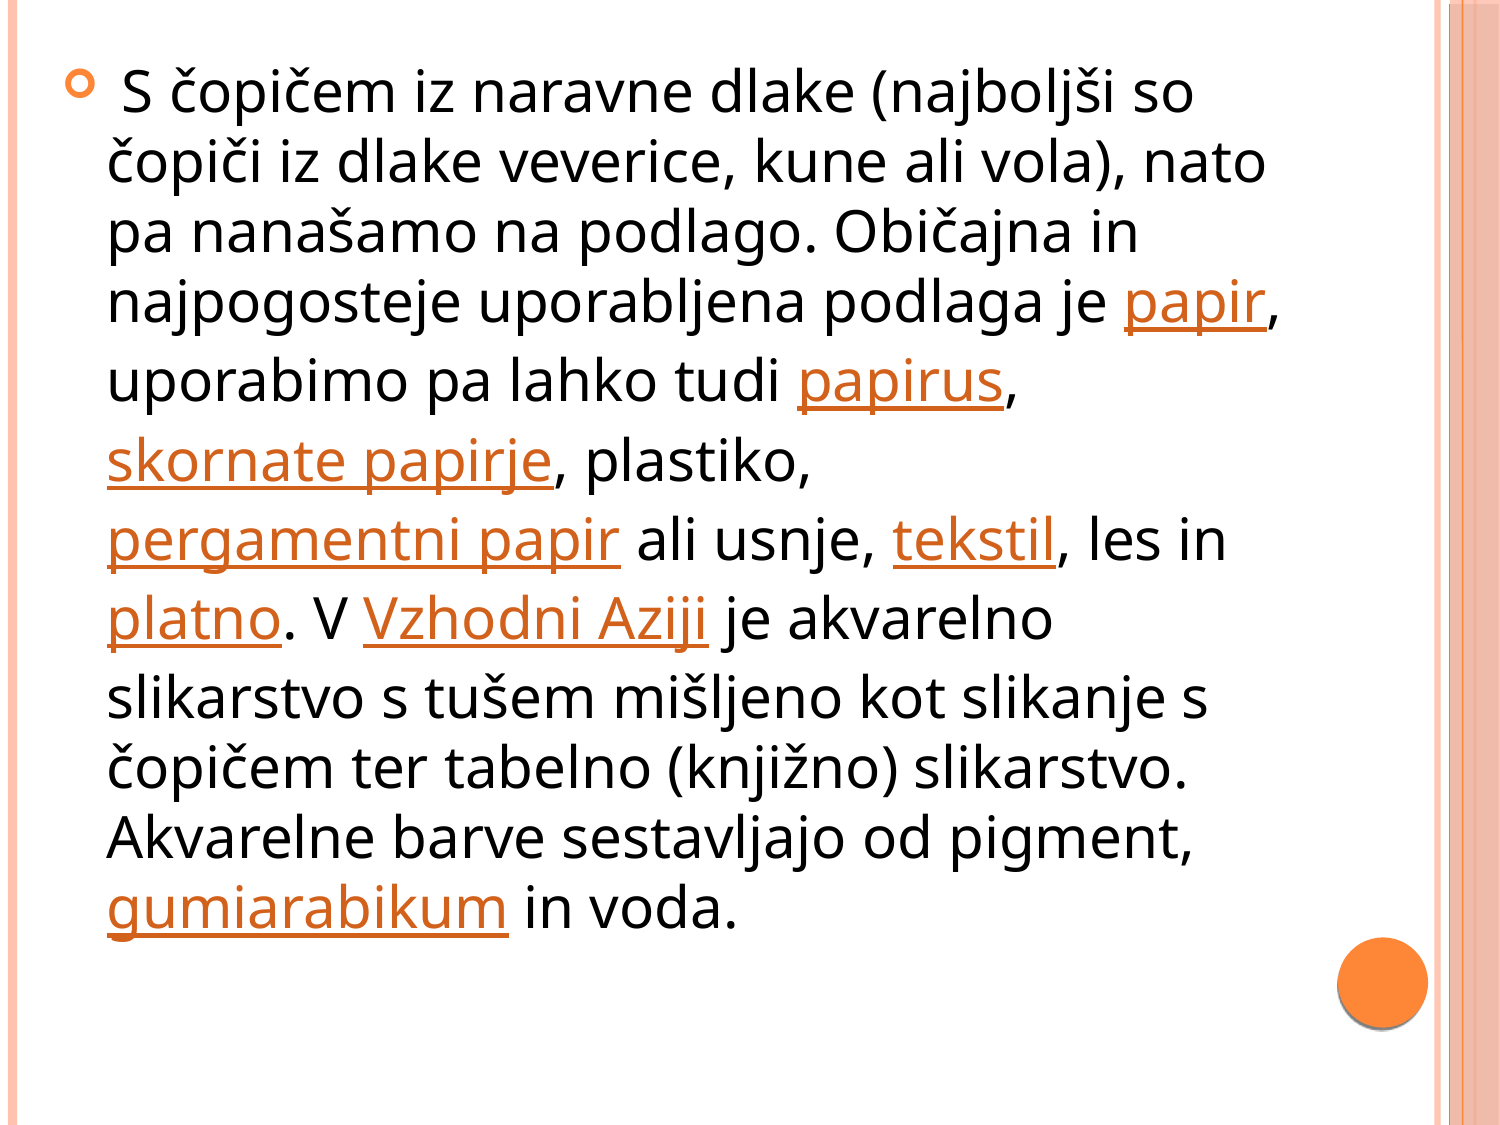

#
 S čopičem iz naravne dlake (najboljši so čopiči iz dlake veverice, kune ali vola), nato pa nanašamo na podlago. Običajna in najpogosteje uporabljena podlaga je papir, uporabimo pa lahko tudi papirus, skornate papirje, plastiko, pergamentni papir ali usnje, tekstil, les in platno. V Vzhodni Aziji je akvarelno slikarstvo s tušem mišljeno kot slikanje s čopičem ter tabelno (knjižno) slikarstvo. Akvarelne barve sestavljajo od pigment, gumiarabikum in voda.